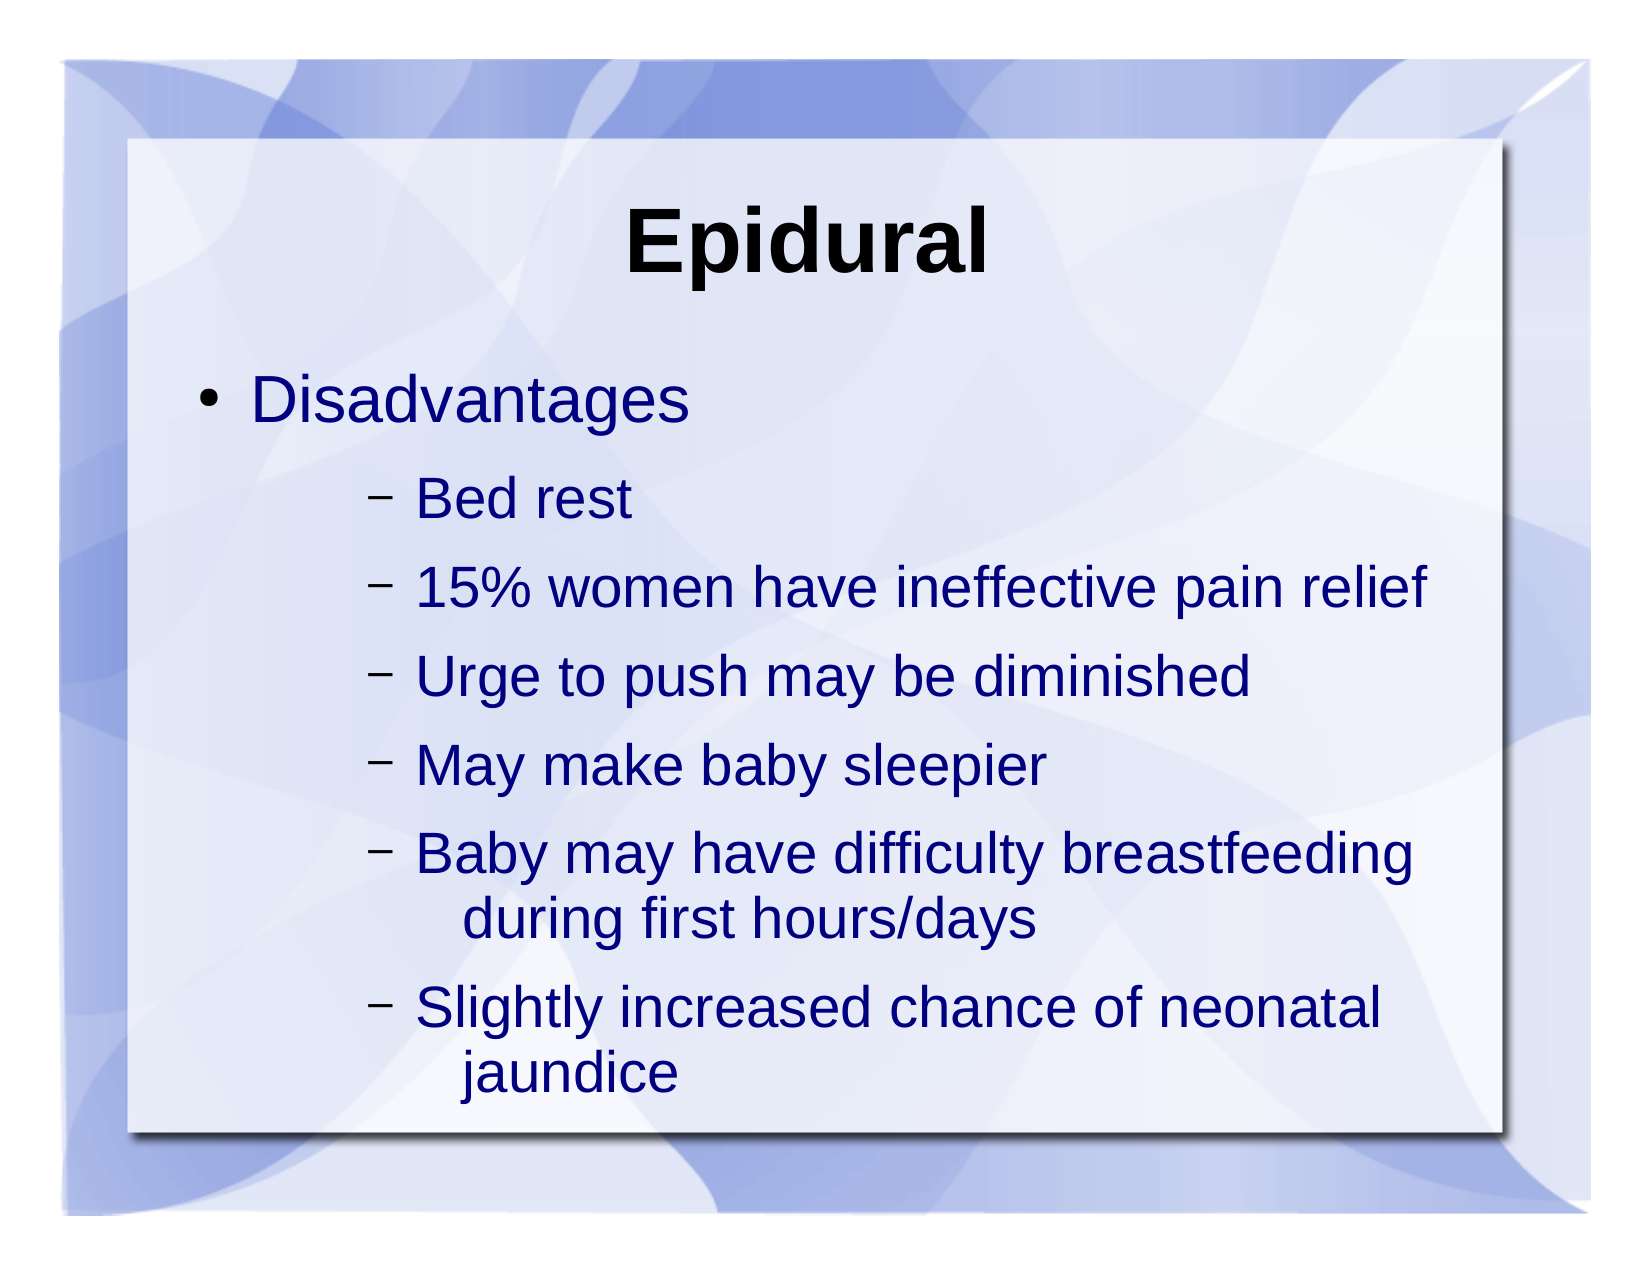

# Epidural
Disadvantages
Bed rest
15% women have ineffective pain relief
Urge to push may be diminished
May make baby sleepier
Baby may have difficulty breastfeeding during first hours/days
Slightly increased chance of neonatal jaundice